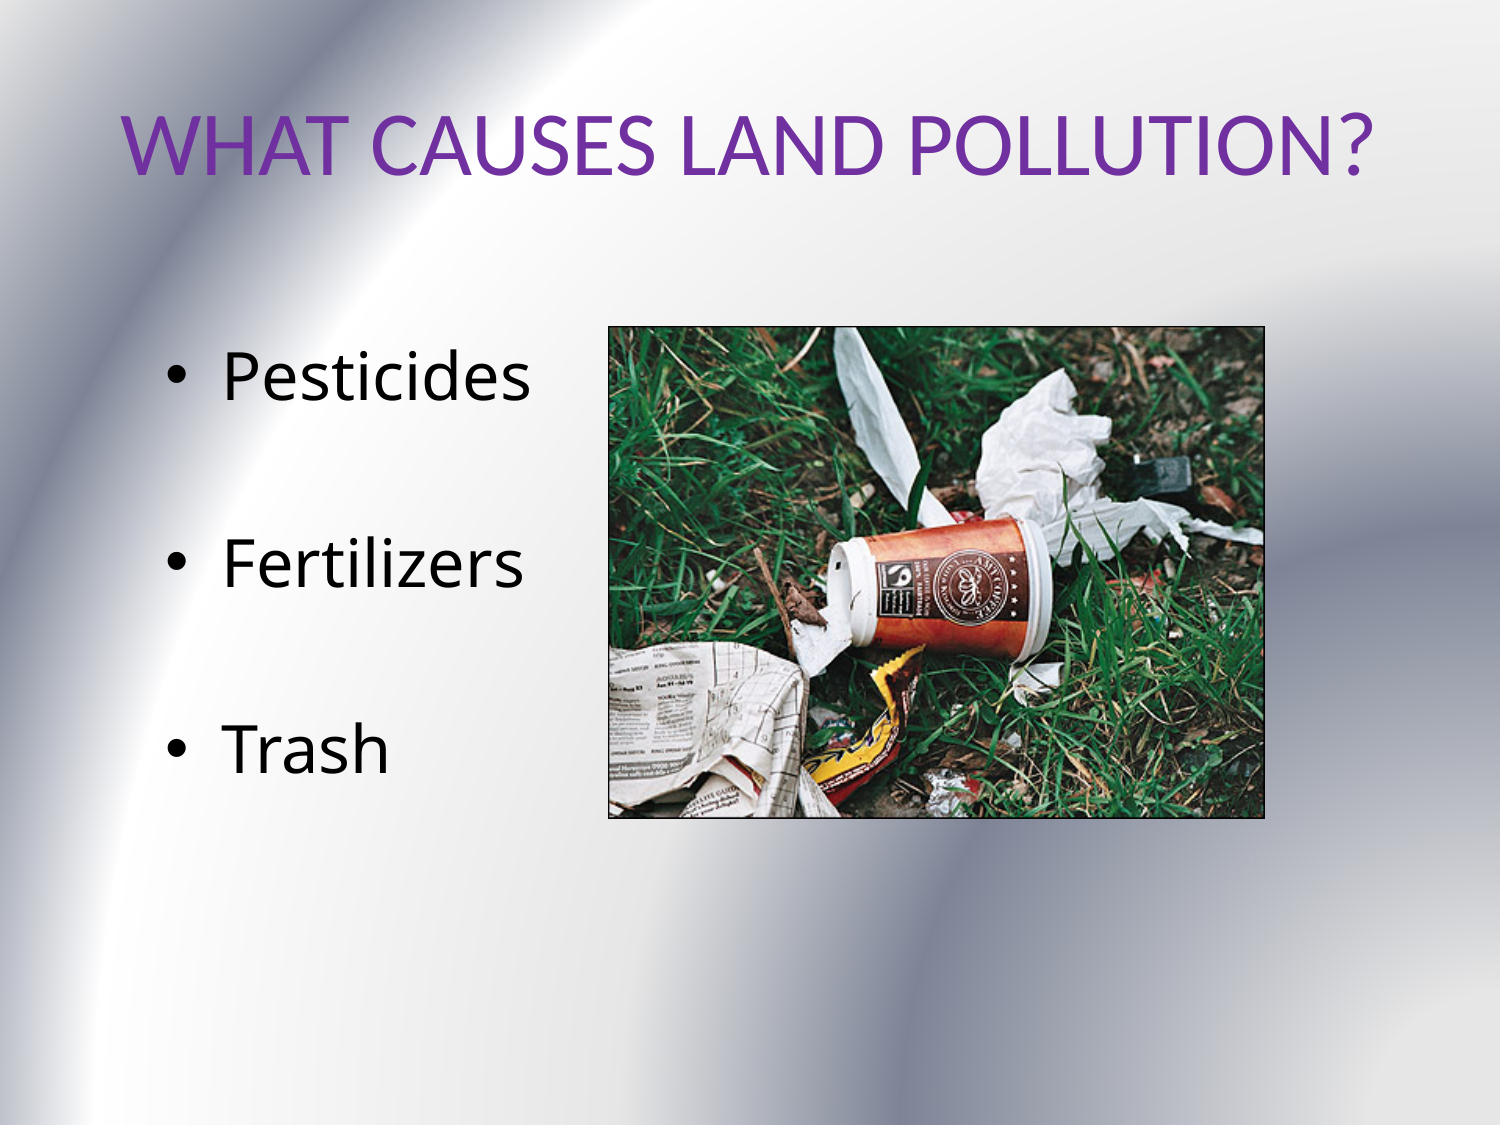

# WHAT CAUSES LAND POLLUTION?
Pesticides
Fertilizers
Trash